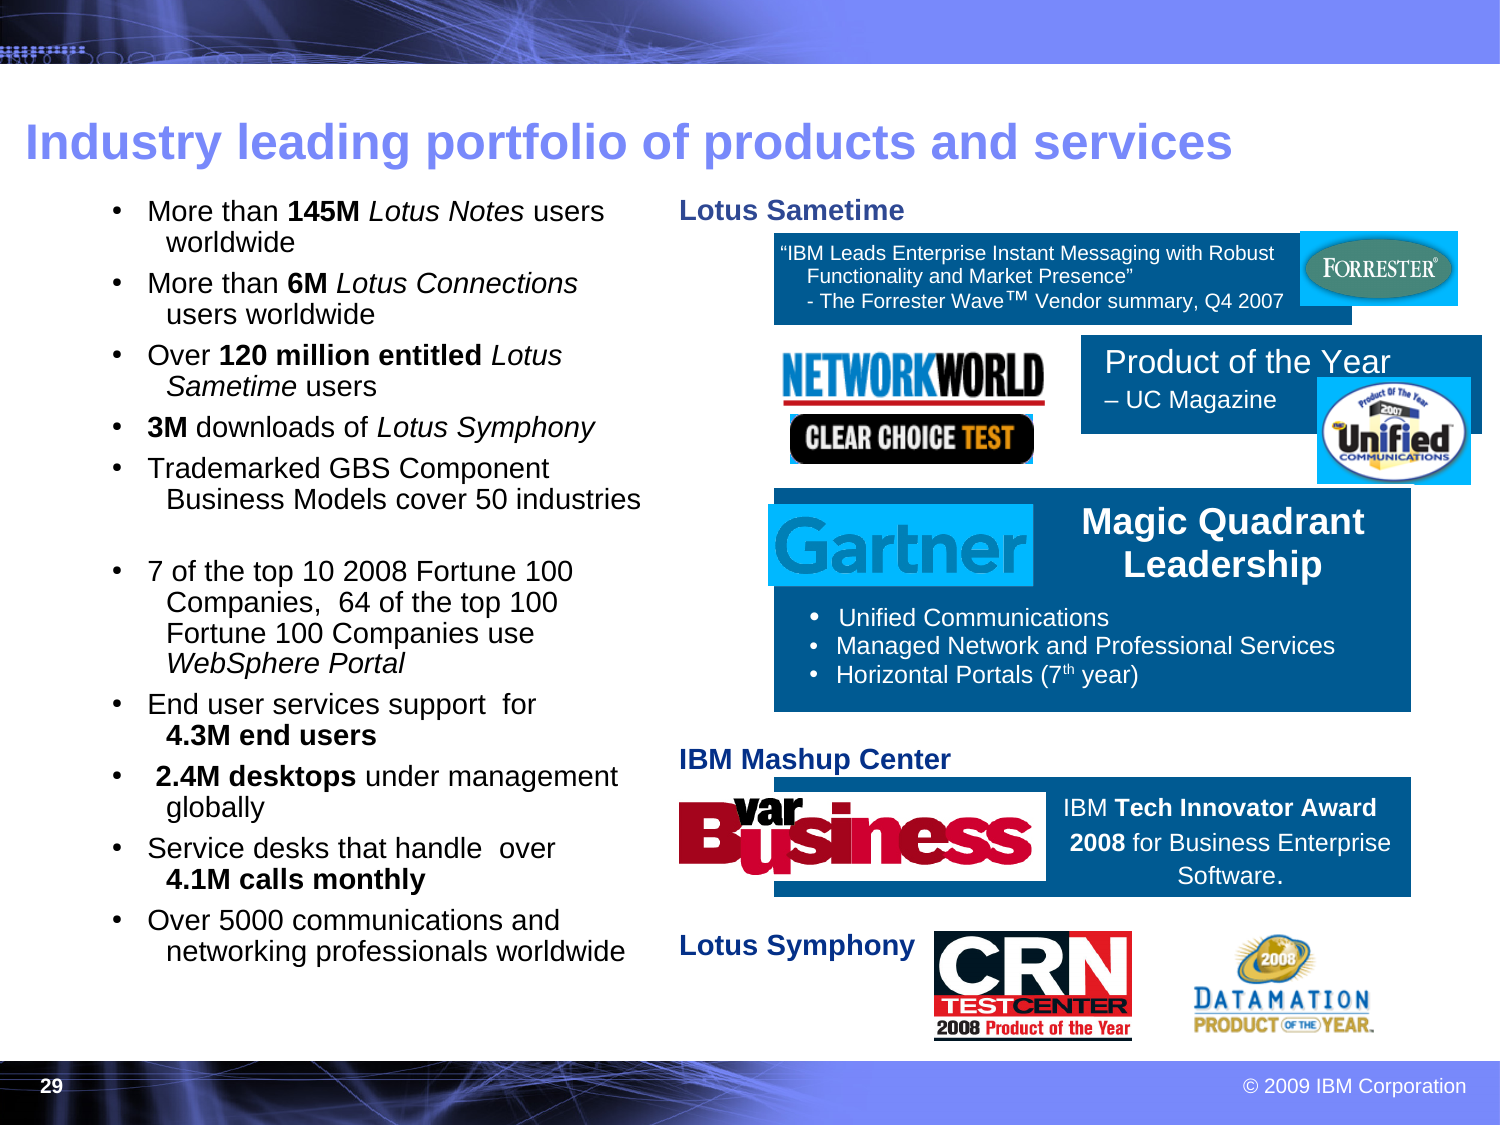

Industry leading portfolio of products and services
More than 145M Lotus Notes users worldwide
More than 6M Lotus Connections users worldwide
Over 120 million entitled Lotus Sametime users
3M downloads of Lotus Symphony
Trademarked GBS Component Business Models cover 50 industries
7 of the top 10 2008 Fortune 100 Companies, 64 of the top 100 Fortune 100 Companies use WebSphere Portal
End user services support for
4.3M end users
 2.4M desktops under management globally
Service desks that handle over
4.1M calls monthly
Over 5000 communications and networking professionals worldwide
Lotus Sametime
“IBM Leads Enterprise Instant Messaging with Robust Functionality and Market Presence”
- The Forrester Wave™ Vendor summary, Q4 2007
Product of the Year
– UC Magazine
Magic Quadrant Leadership
 Unified Communications
 Managed Network and Professional Services
 Horizontal Portals (7th year)
IBM Mashup Center
IBM Tech Innovator Award 2008 for Business Enterprise Software.
Lotus Symphony
29